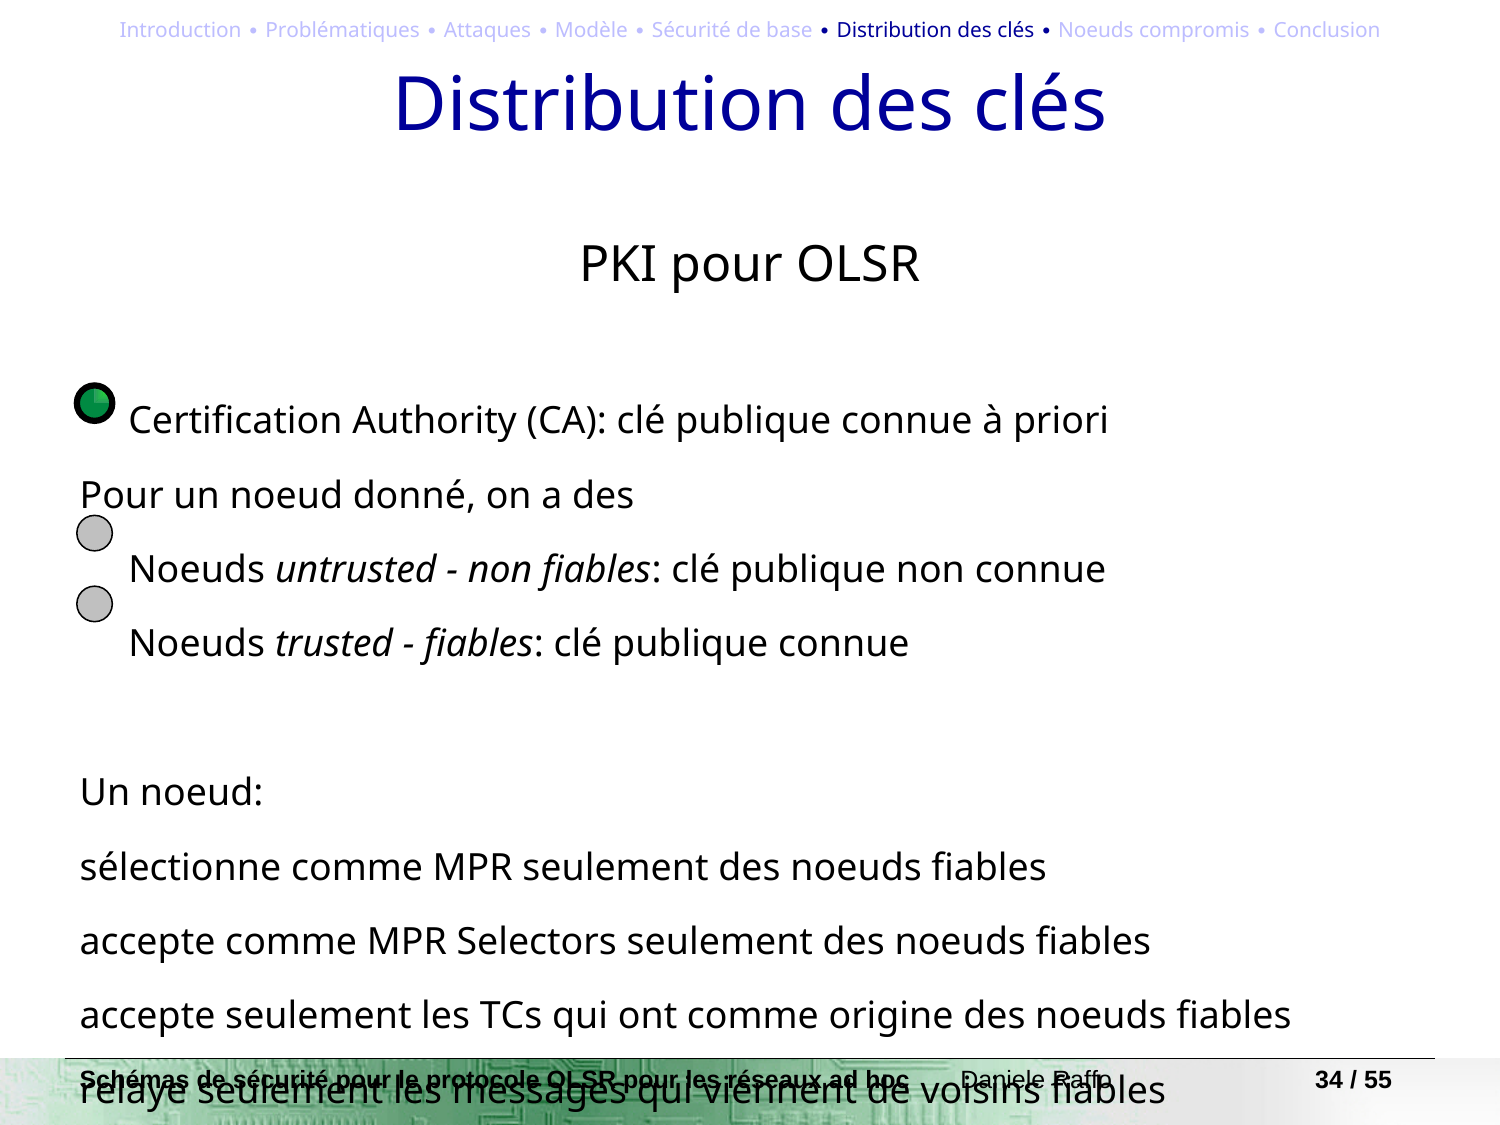

Introduction ∙ Problématiques ∙ Attaques ∙ Modèle ∙ Sécurité de base ∙ Distribution des clés ∙ Noeuds compromis ∙ Conclusion
Distribution des clés
PKI pour OLSR
 Certification Authority (CA): clé publique connue à priori
Pour un noeud donné, on a des
 Noeuds untrusted - non fiables: clé publique non connue
 Noeuds trusted - fiables: clé publique connue
Un noeud:
sélectionne comme MPR seulement des noeuds fiables
accepte comme MPR Selectors seulement des noeuds fiables
accepte seulement les TCs qui ont comme origine des noeuds fiables
relaye seulement les messages qui viennent de voisins fiables
34
Schémas de sécurité pour le protocole OLSR pour les réseaux ad hoc Daniele Raffo